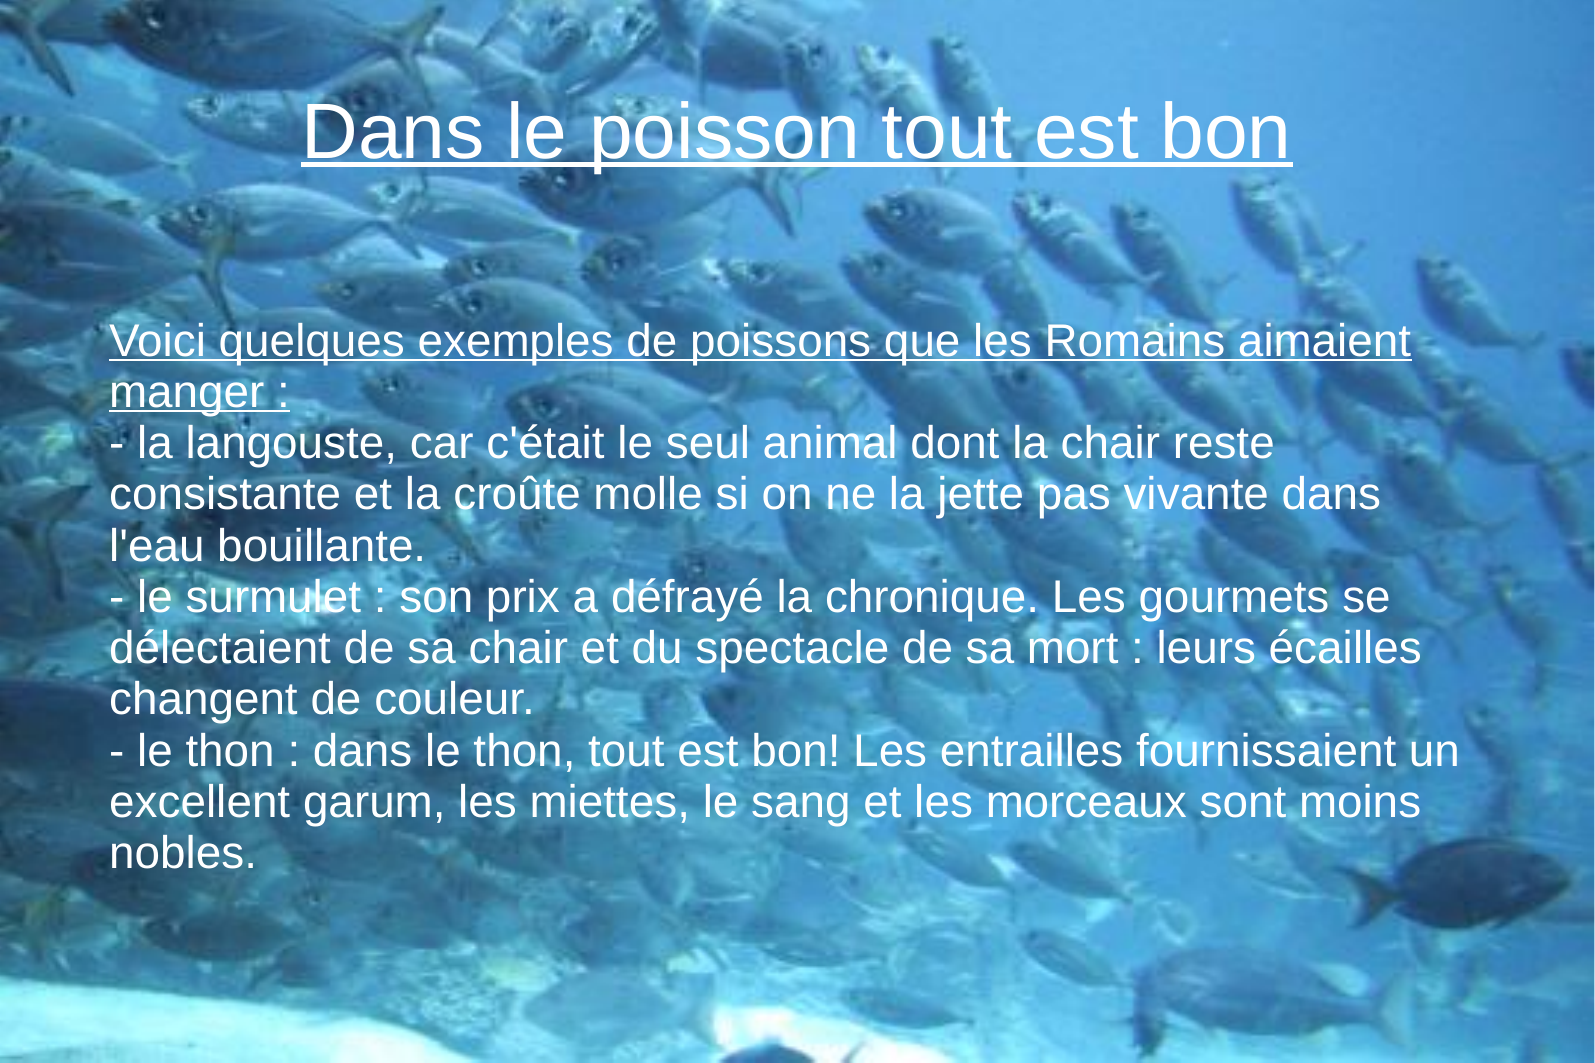

# Dans le poisson tout est bon
Voici quelques exemples de poissons que les Romains aimaient manger :
- la langouste, car c'était le seul animal dont la chair reste consistante et la croûte molle si on ne la jette pas vivante dans l'eau bouillante.
- le surmulet : son prix a défrayé la chronique. Les gourmets se délectaient de sa chair et du spectacle de sa mort : leurs écailles changent de couleur.
- le thon : dans le thon, tout est bon! Les entrailles fournissaient un excellent garum, les miettes, le sang et les morceaux sont moins nobles.